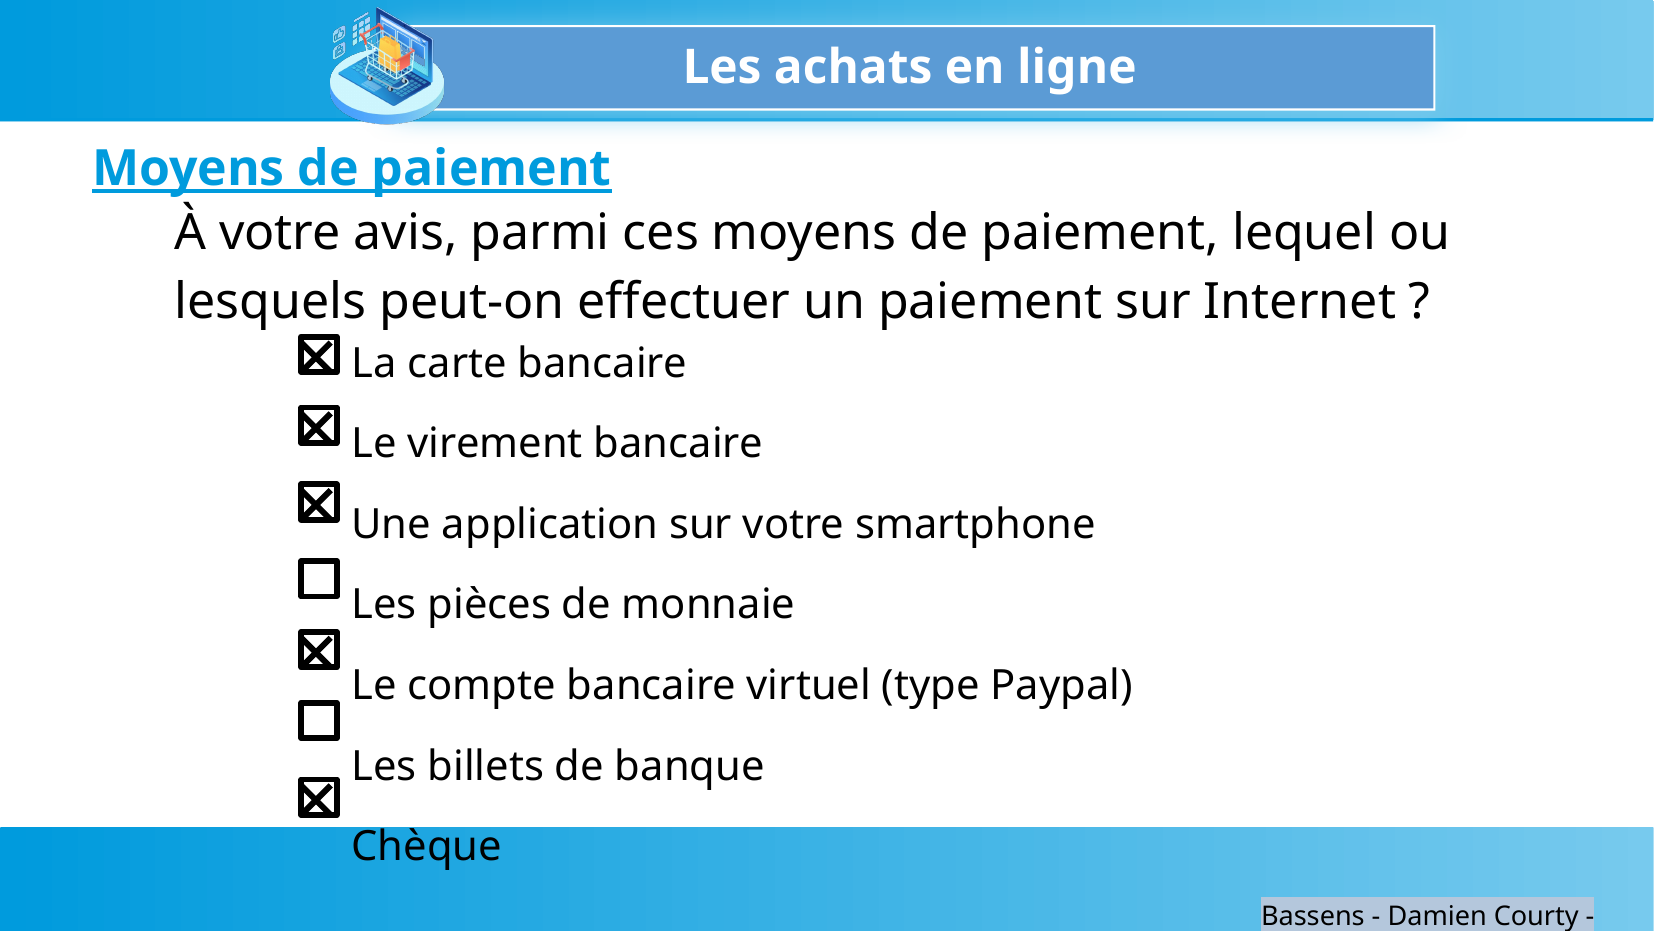

Les achats en ligne
Moyens de paiement
À votre avis, parmi ces moyens de paiement, lequel ou lesquels peut-on effectuer un paiement sur Internet ?
La carte bancaire
Le virement bancaire
Une application sur votre smartphone
Les pièces de monnaie
Le compte bancaire virtuel (type Paypal)
Les billets de banque
Chèque
Bassens - Damien Courty - 2024